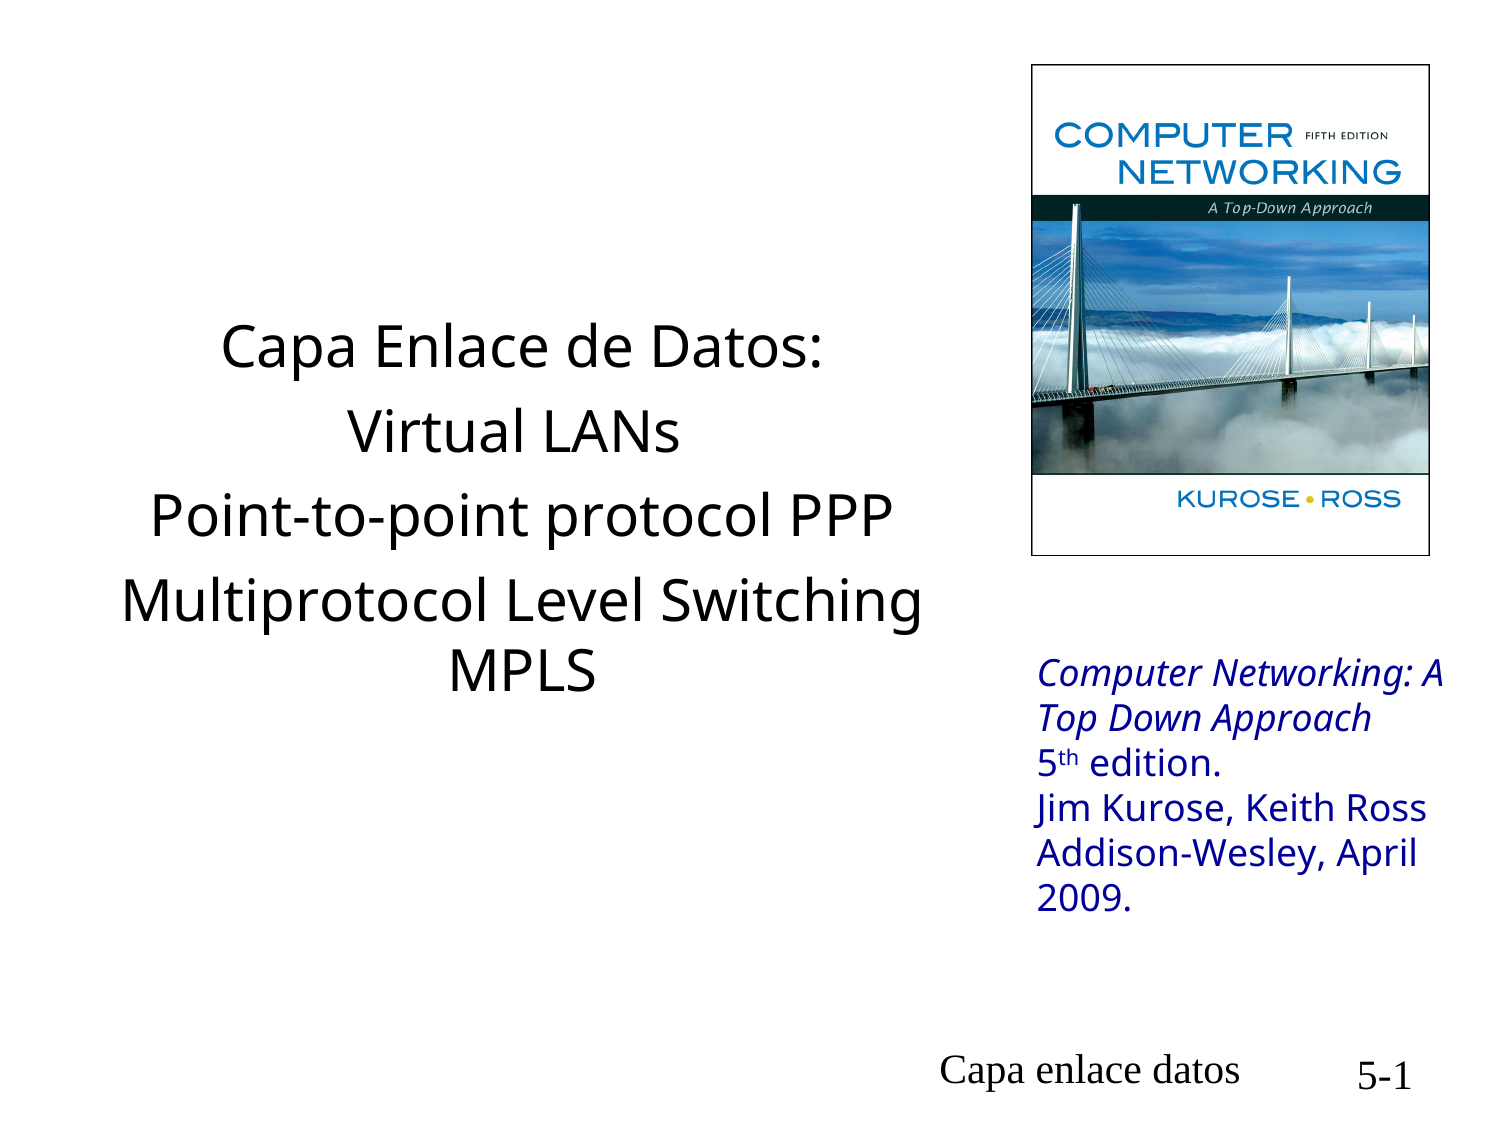

# Capa Enlace de Datos:
Virtual LANs
Point-to-point protocol PPP
Multiprotocol Level Switching MPLS
Computer Networking: A Top Down Approach
5th edition.
Jim Kurose, Keith Ross
Addison-Wesley, April 2009.
1